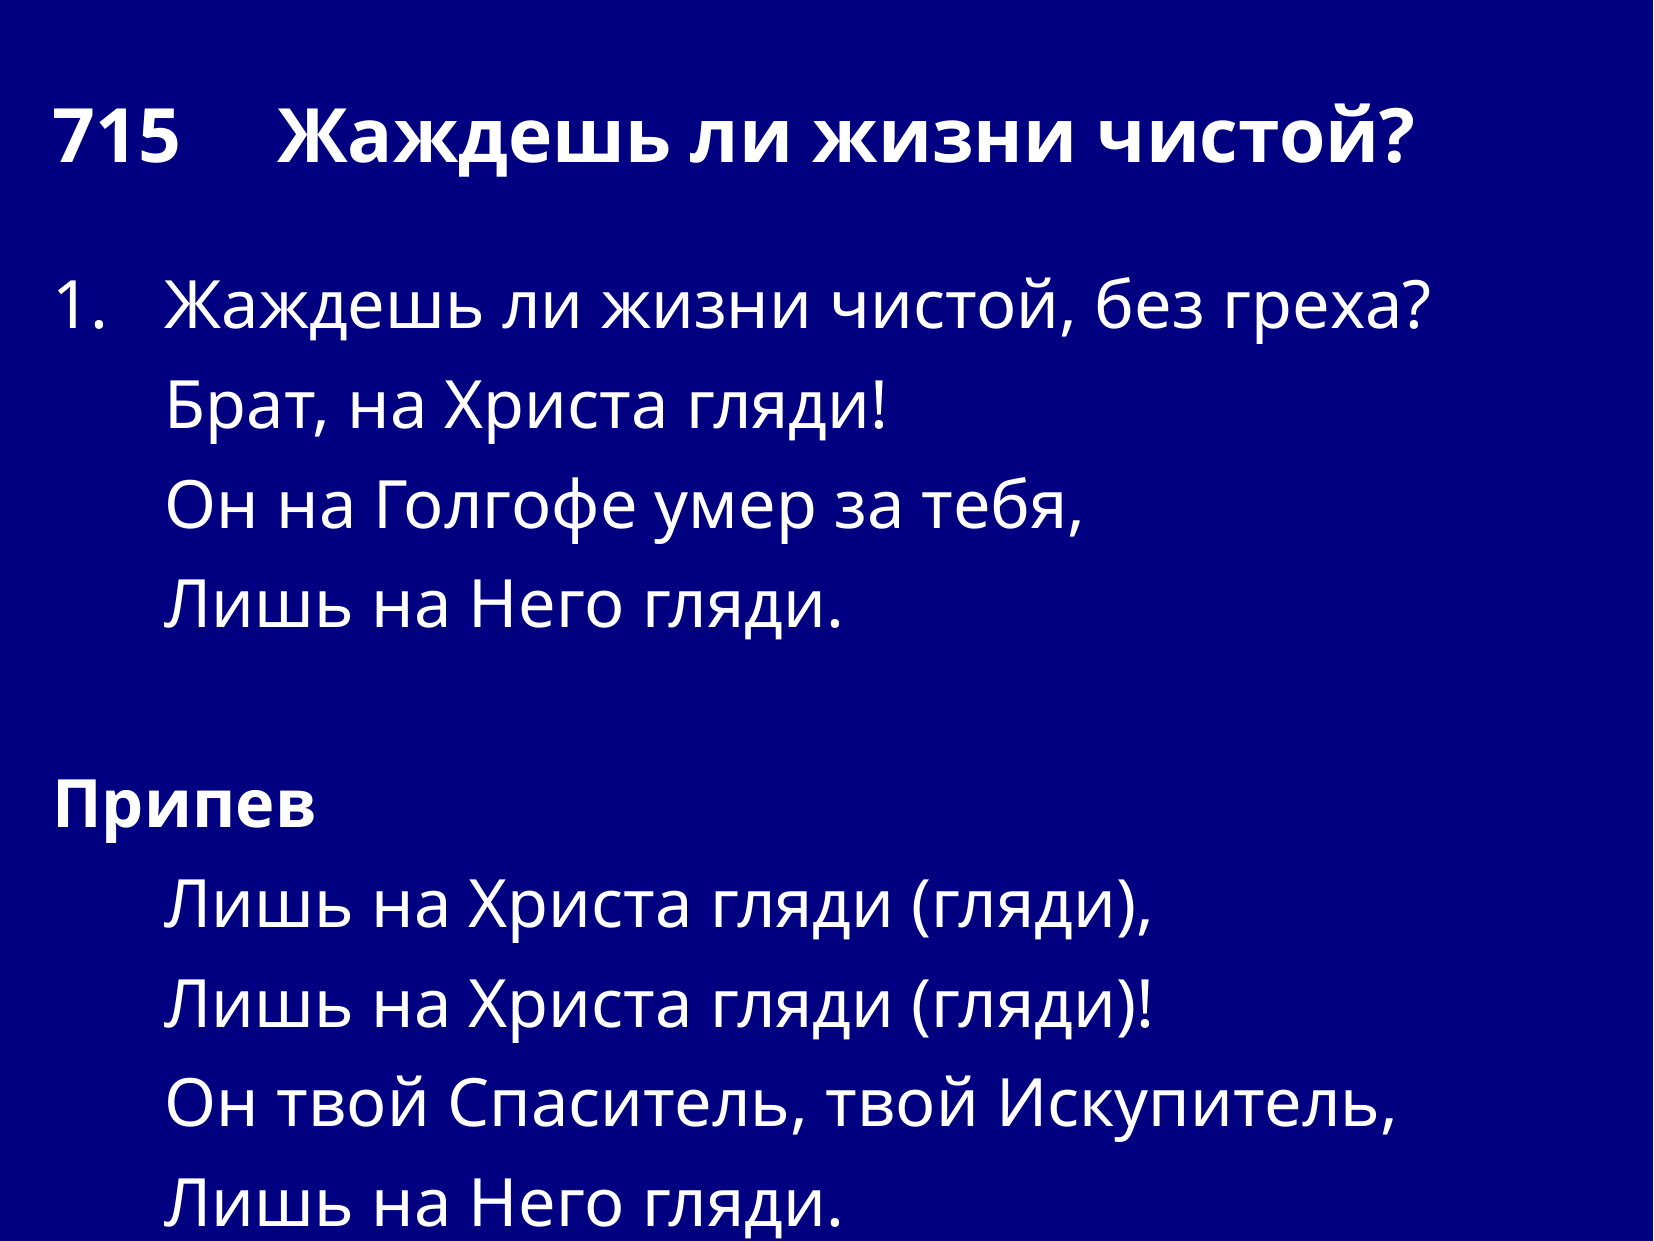

715	Жаждешь ли жизни чистой?
1.	Жаждешь ли жизни чистой, без греха?
	Брат, на Христа гляди!
	Он на Голгофе умер за тебя,
	Лишь на Него гляди.
Припев
	Лишь на Христа гляди (гляди),
	Лишь на Христа гляди (гляди)!
	Он твой Спаситель, твой Искупитель,
	Лишь на Него гляди.